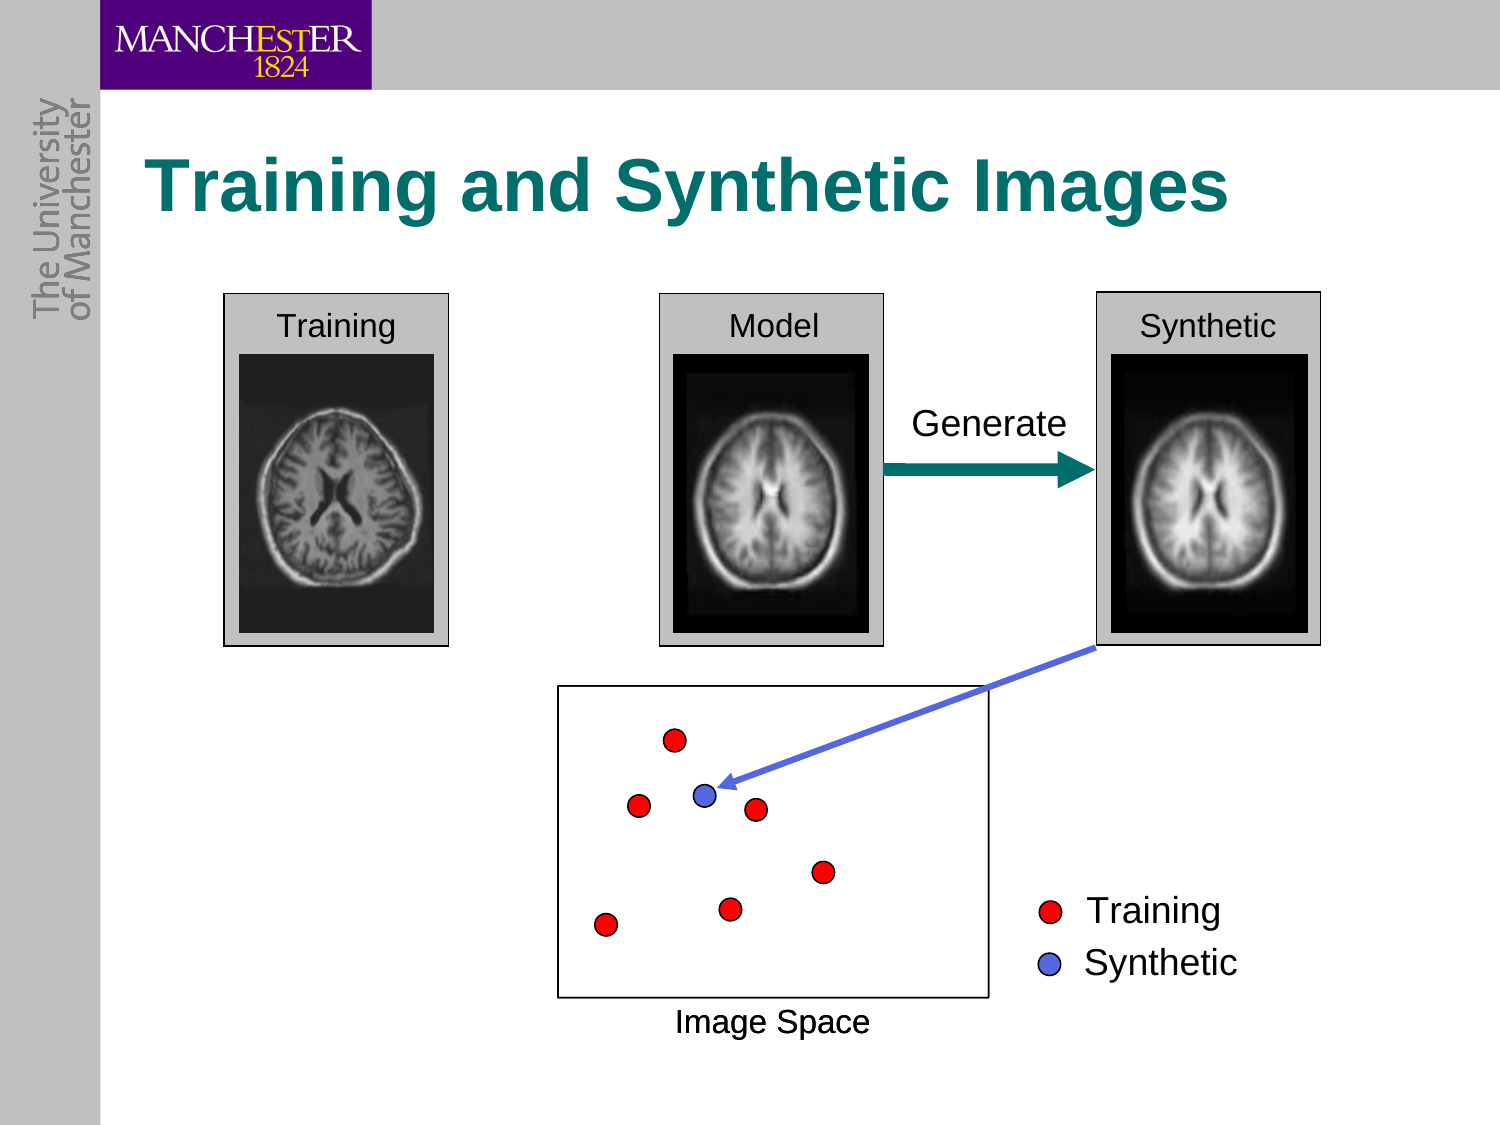

# Training and Synthetic Images
Training
Model
Synthetic
Generate
Training
Synthetic
Image Space
Image Space